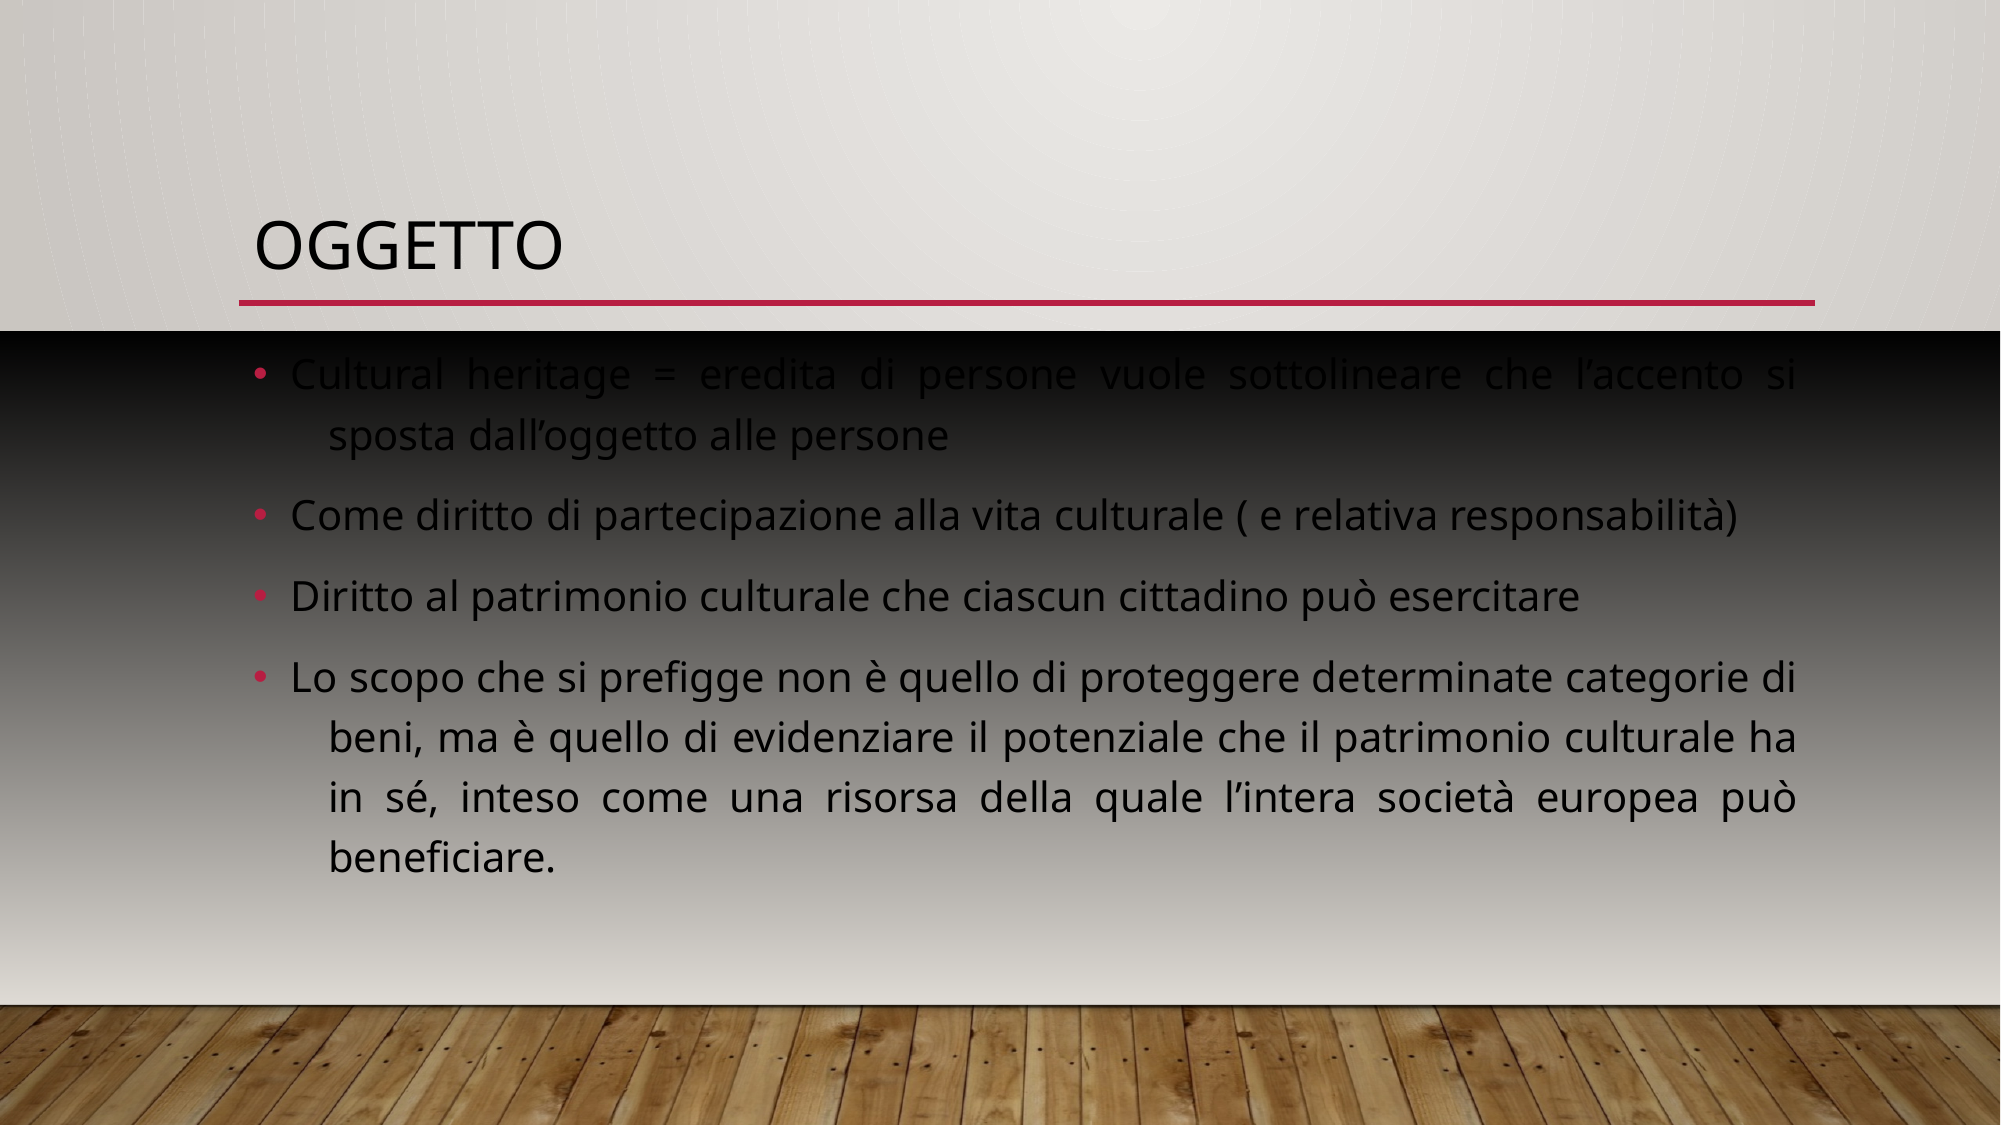

# oggetto
Cultural heritage = eredita di persone vuole sottolineare che l’accento si sposta dall’oggetto alle persone
Come diritto di partecipazione alla vita culturale ( e relativa responsabilità)
Diritto al patrimonio culturale che ciascun cittadino può esercitare
Lo scopo che si prefigge non è quello di proteggere determinate categorie di beni, ma è quello di evidenziare il potenziale che il patrimonio culturale ha in sé, inteso come una risorsa della quale l’intera società europea può beneficiare.